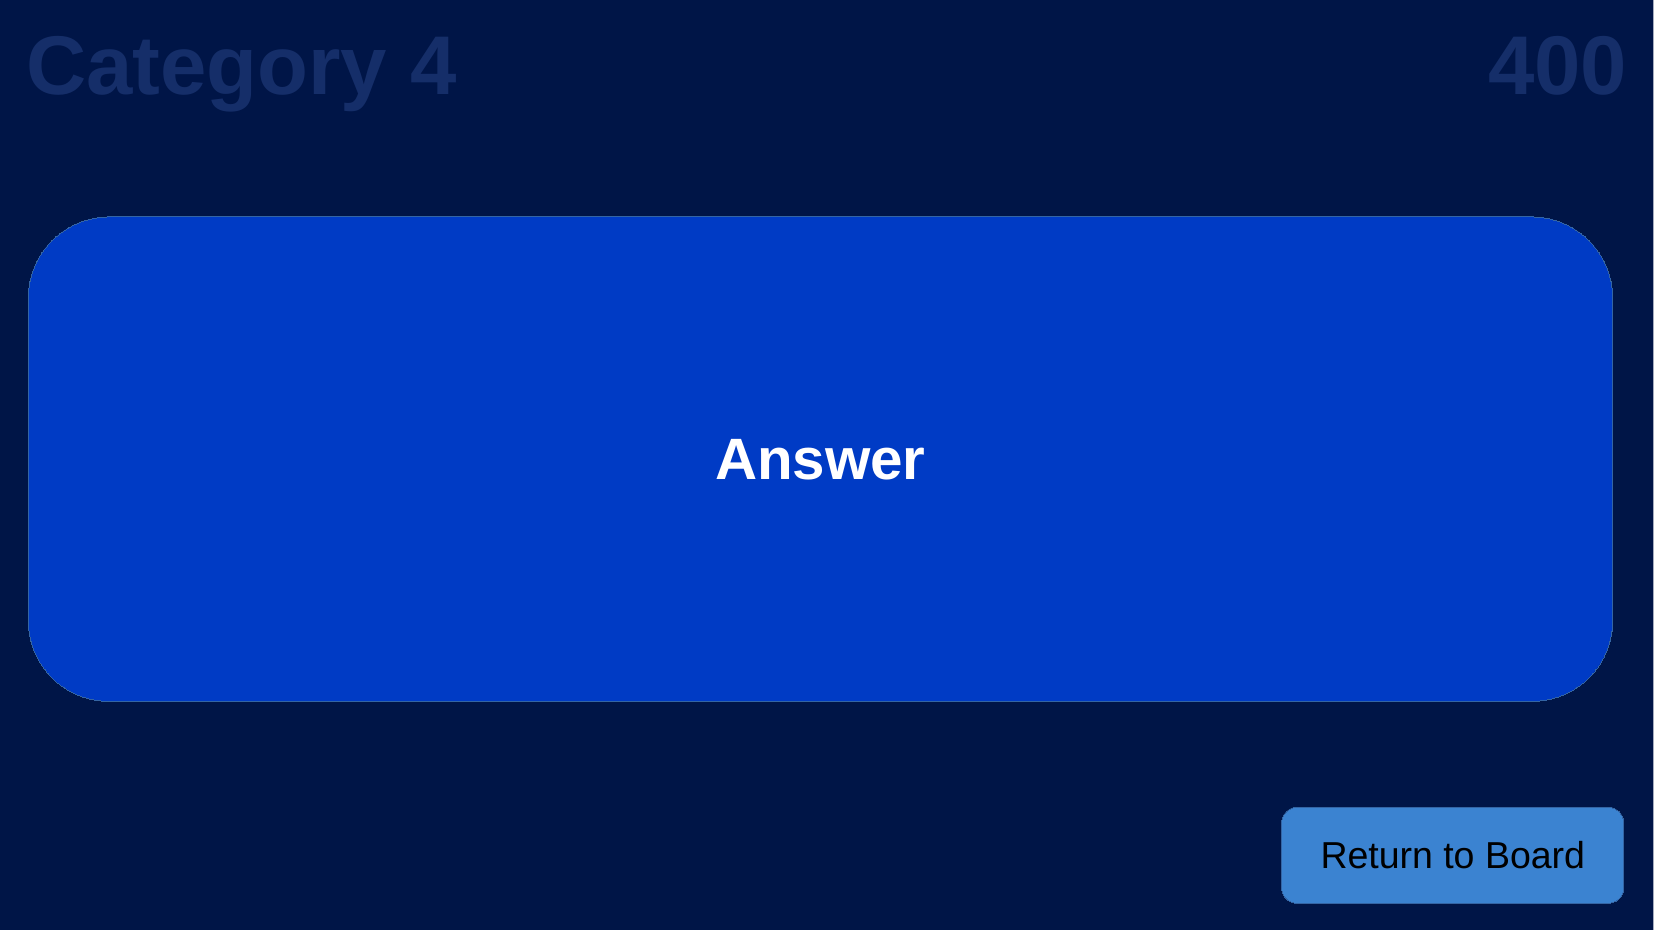

Category 4
400
Answer
Return to Board